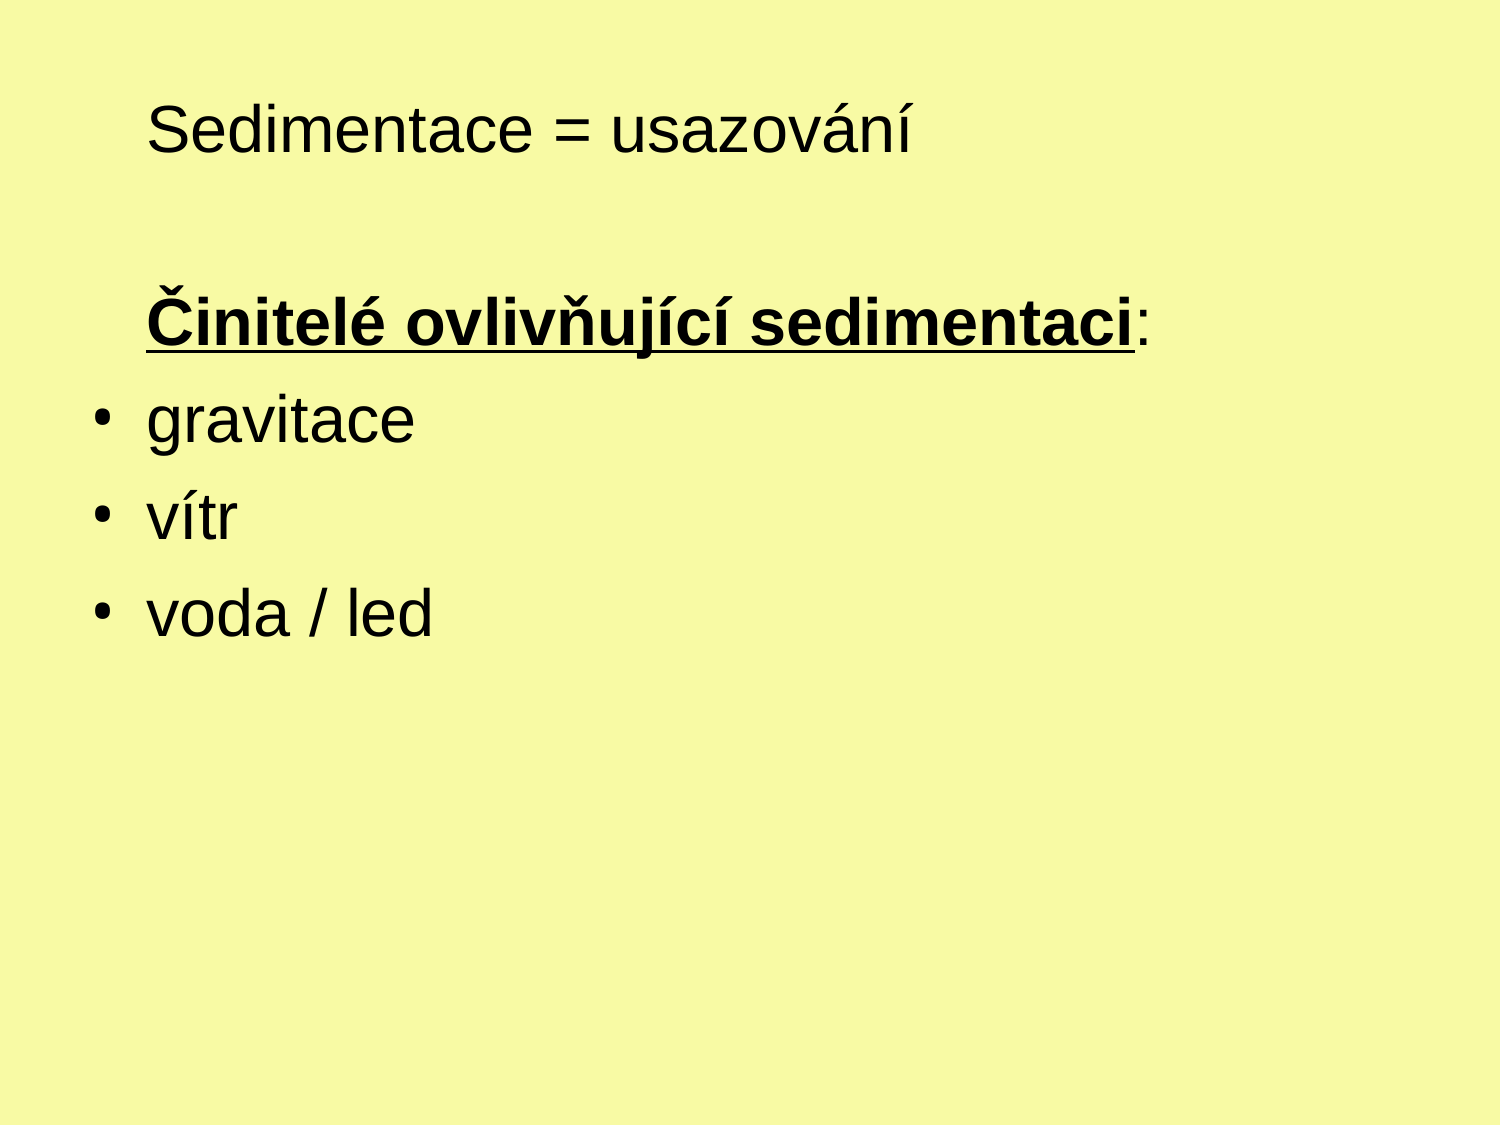

#
Sedimentace = usazování
Činitelé ovlivňující sedimentaci:
gravitace
vítr
voda / led